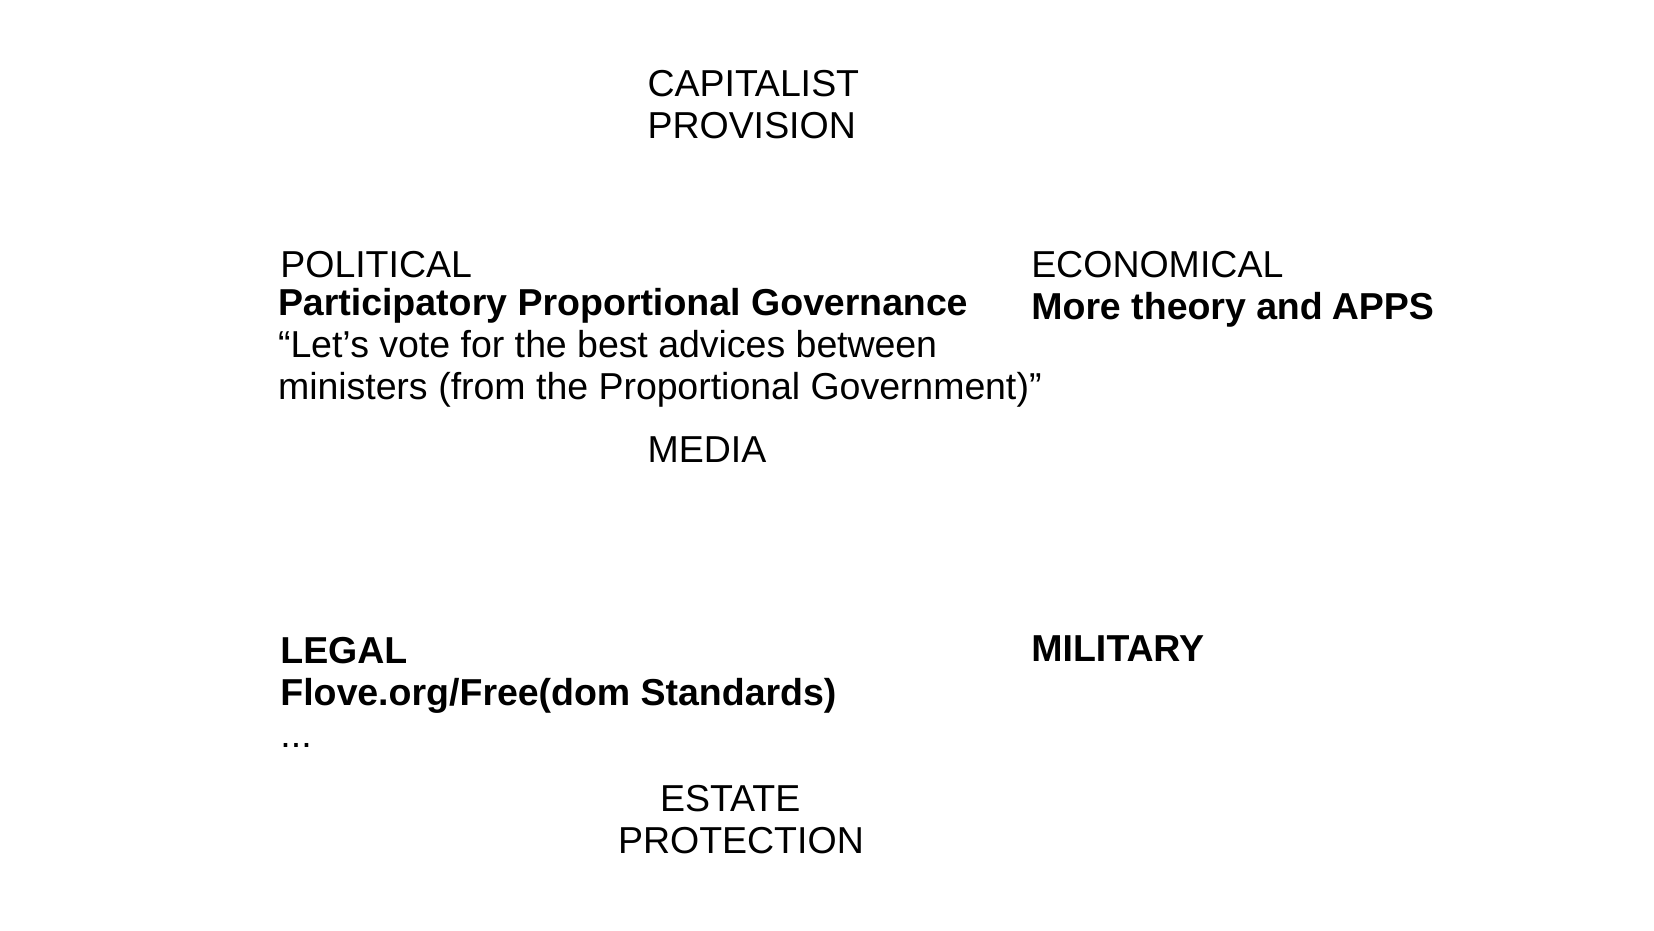

CAPITALIST
PROVISION
POLITICAL
ECONOMICAL
More theory and APPS
Participatory Proportional Governance
“Let’s vote for the best advices between
ministers (from the Proportional Government)”
MEDIA
MILITARY
LEGAL
Flove.org/Free(dom Standards)
...
 ESTATE
PROTECTION